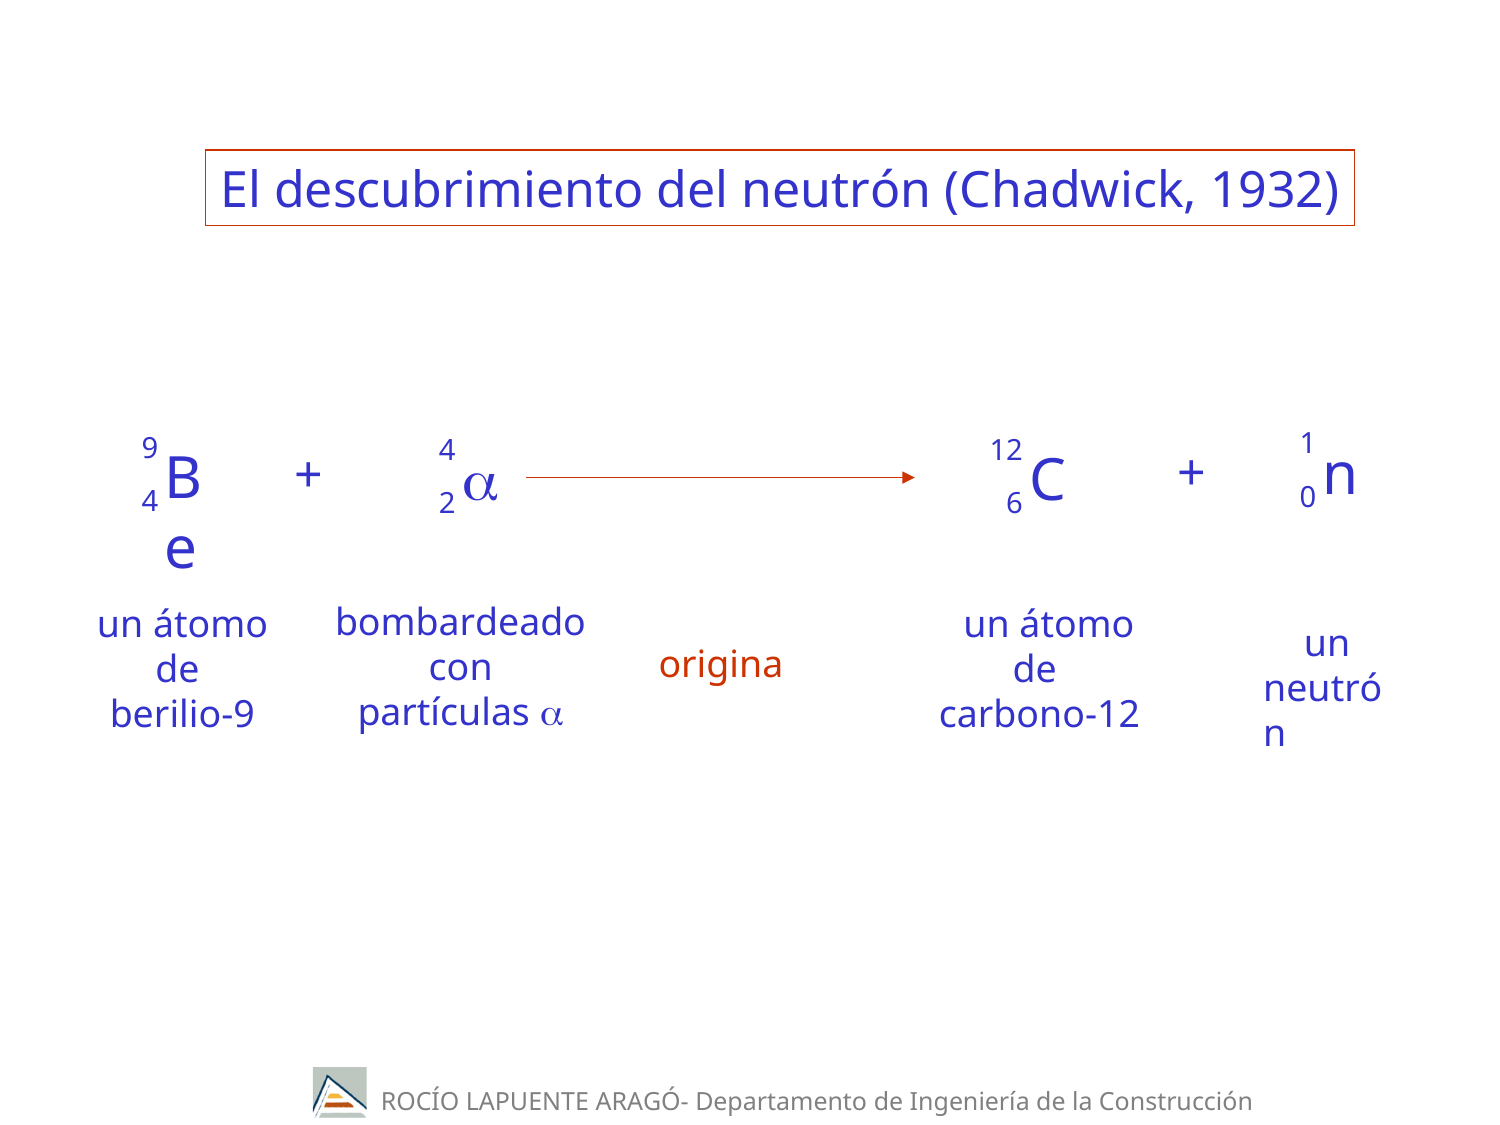

El descubrimiento del neutrón (Chadwick, 1932)
1
0
9
4
12
6
4
2
n
Be
+
C
+

| bombardeado con partículas  |
| --- |
| un átomo de berilio-9 |
| --- |
| un átomo de carbono-12 |
| --- |
| un neutrón |
| --- |
origina